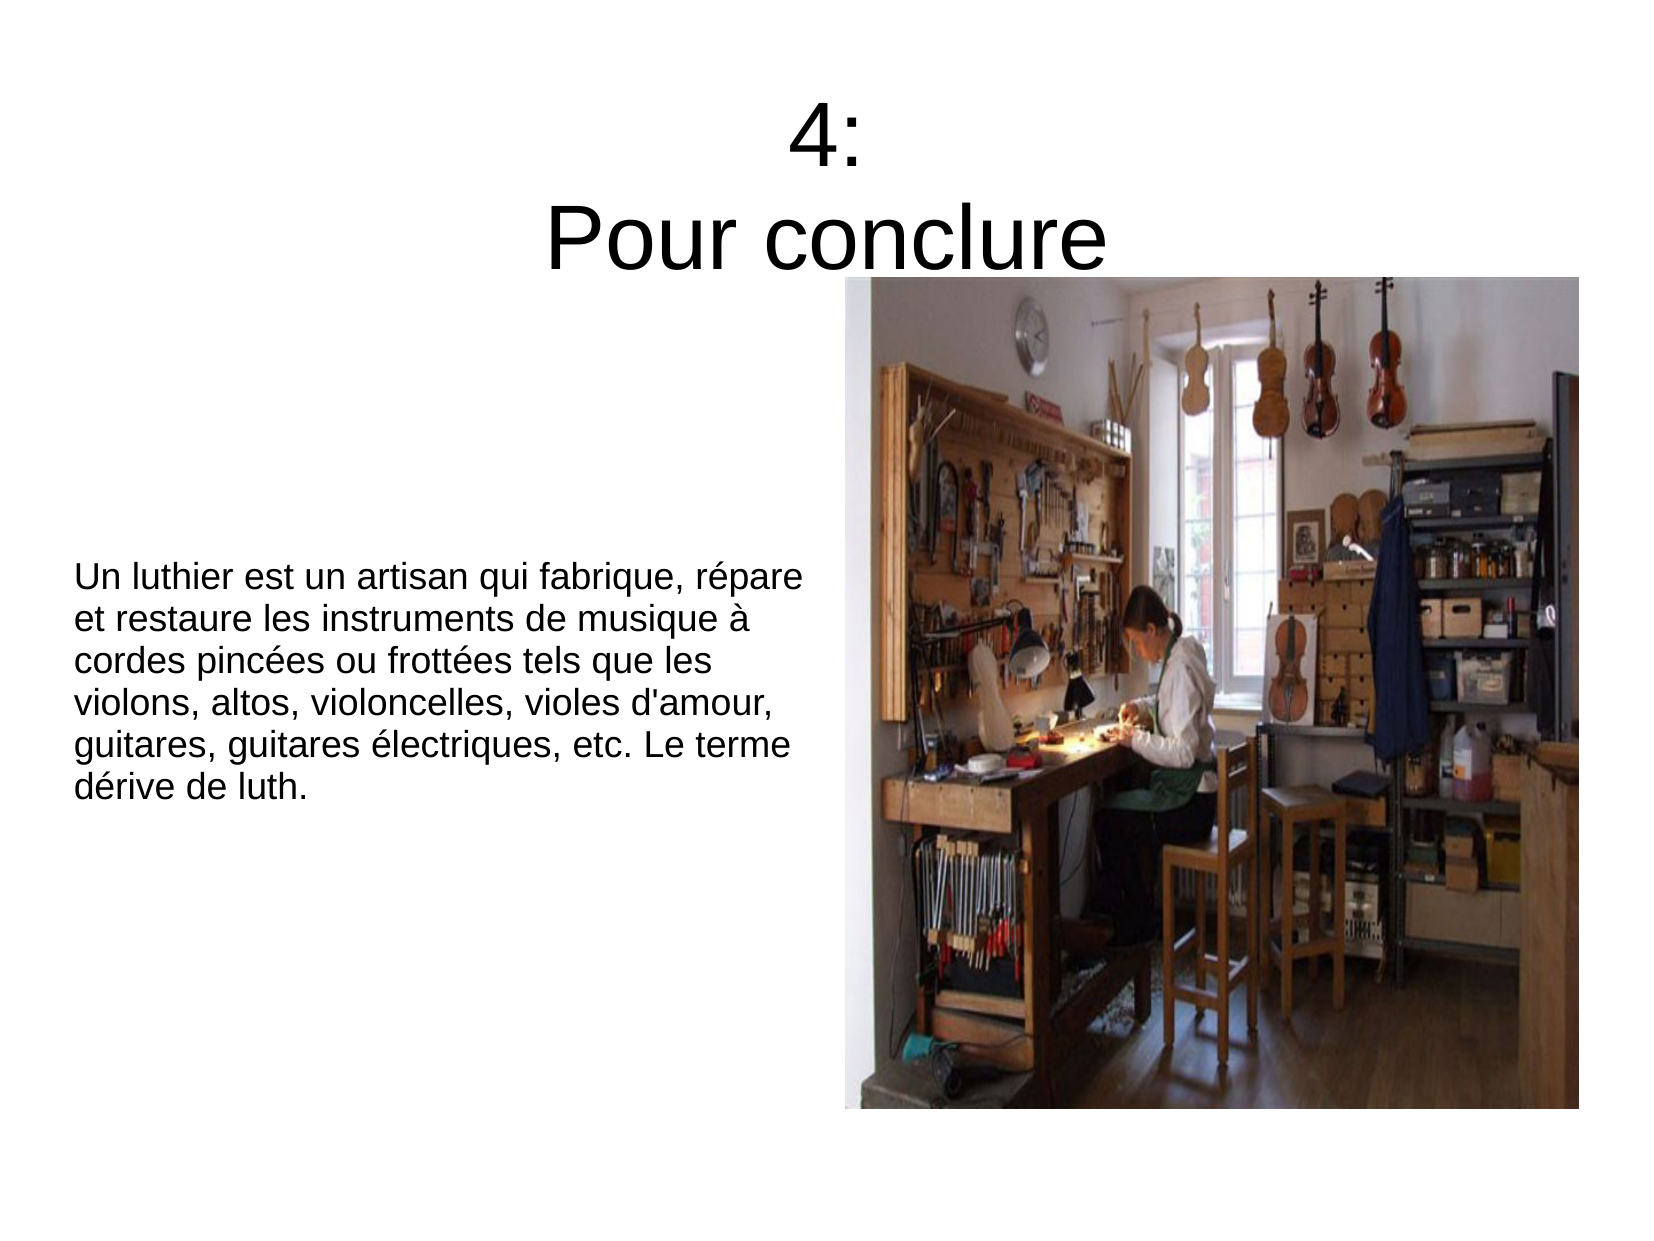

# 4: Pour conclure
Un luthier est un artisan qui fabrique, répare et restaure les instruments de musique à cordes pincées ou frottées tels que les violons, altos, violoncelles, violes d'amour, guitares, guitares électriques, etc. Le terme dérive de luth.